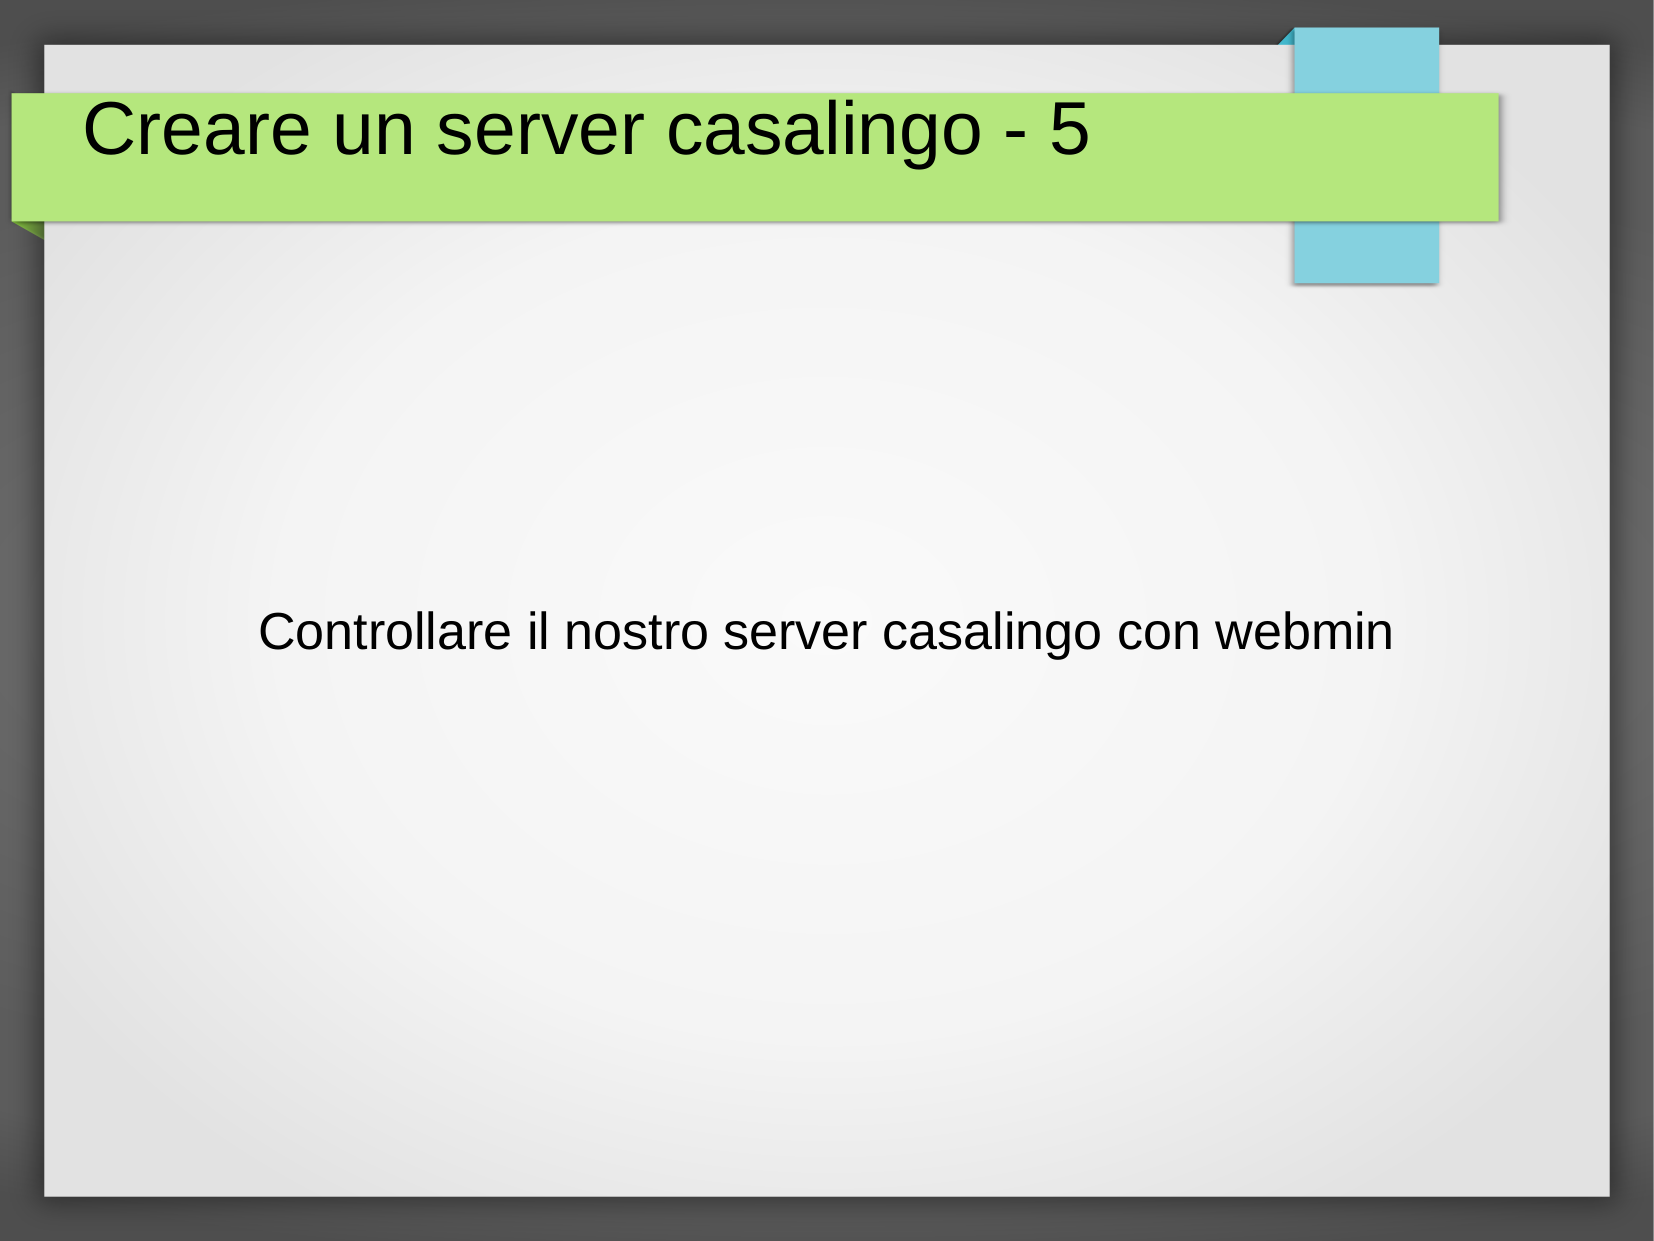

# Creare un server casalingo - 5
Controllare il nostro server casalingo con webmin